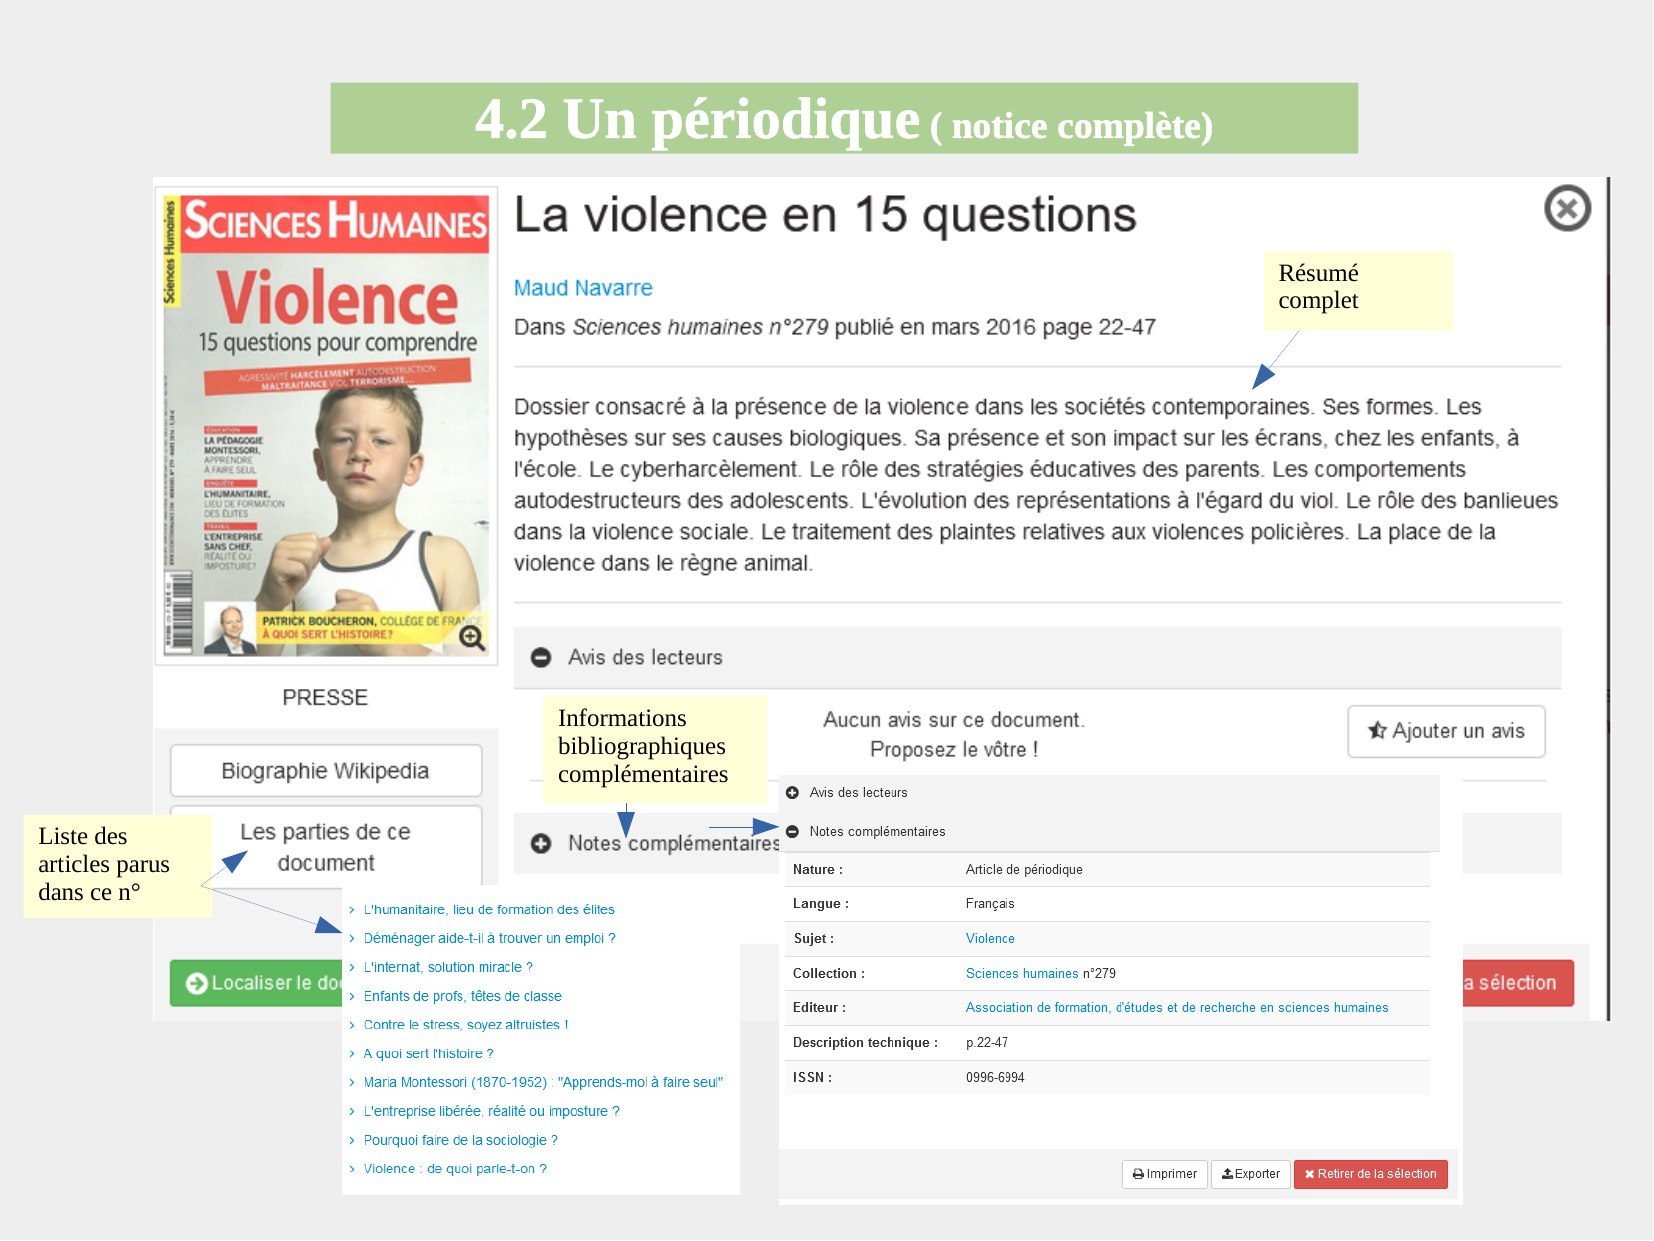

# 4.2 Un périodique ( notice complète)
Résumé complet
Informations bibliographiques complémentaires
Liste des articles parus dans ce n°